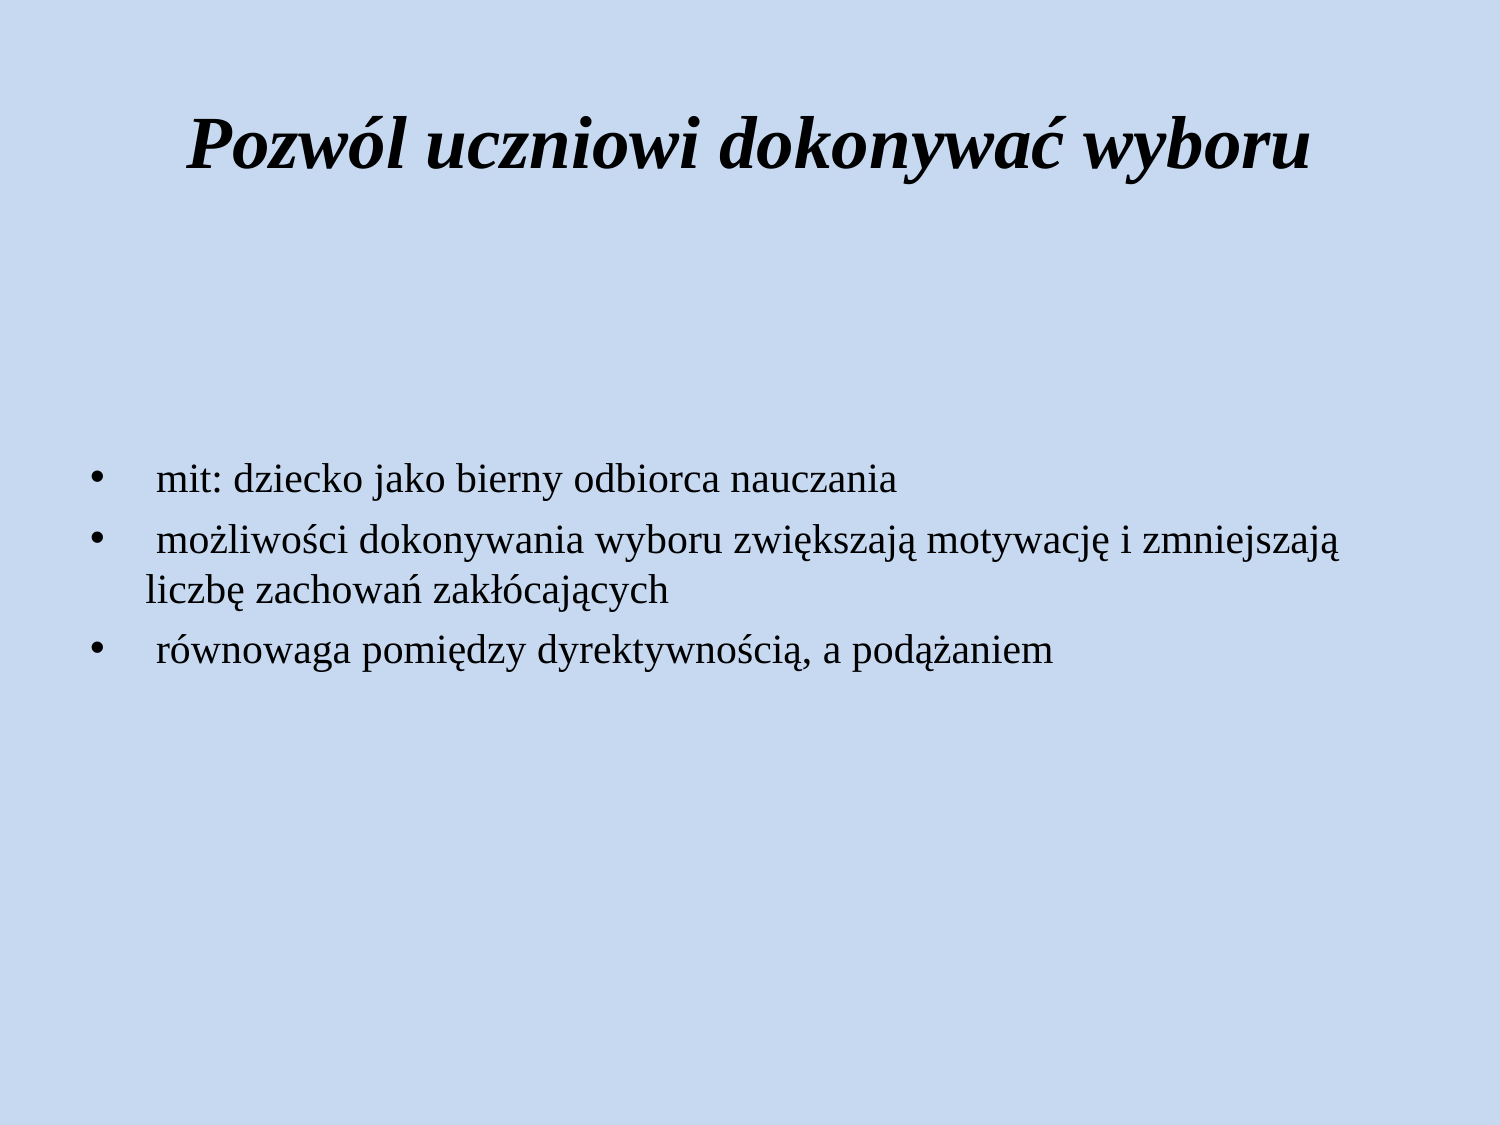

Pozwól uczniowi dokonywać wyboru
 mit: dziecko jako bierny odbiorca nauczania
 możliwości dokonywania wyboru zwiększają motywację i zmniejszają liczbę zachowań zakłócających
 równowaga pomiędzy dyrektywnością, a podążaniem